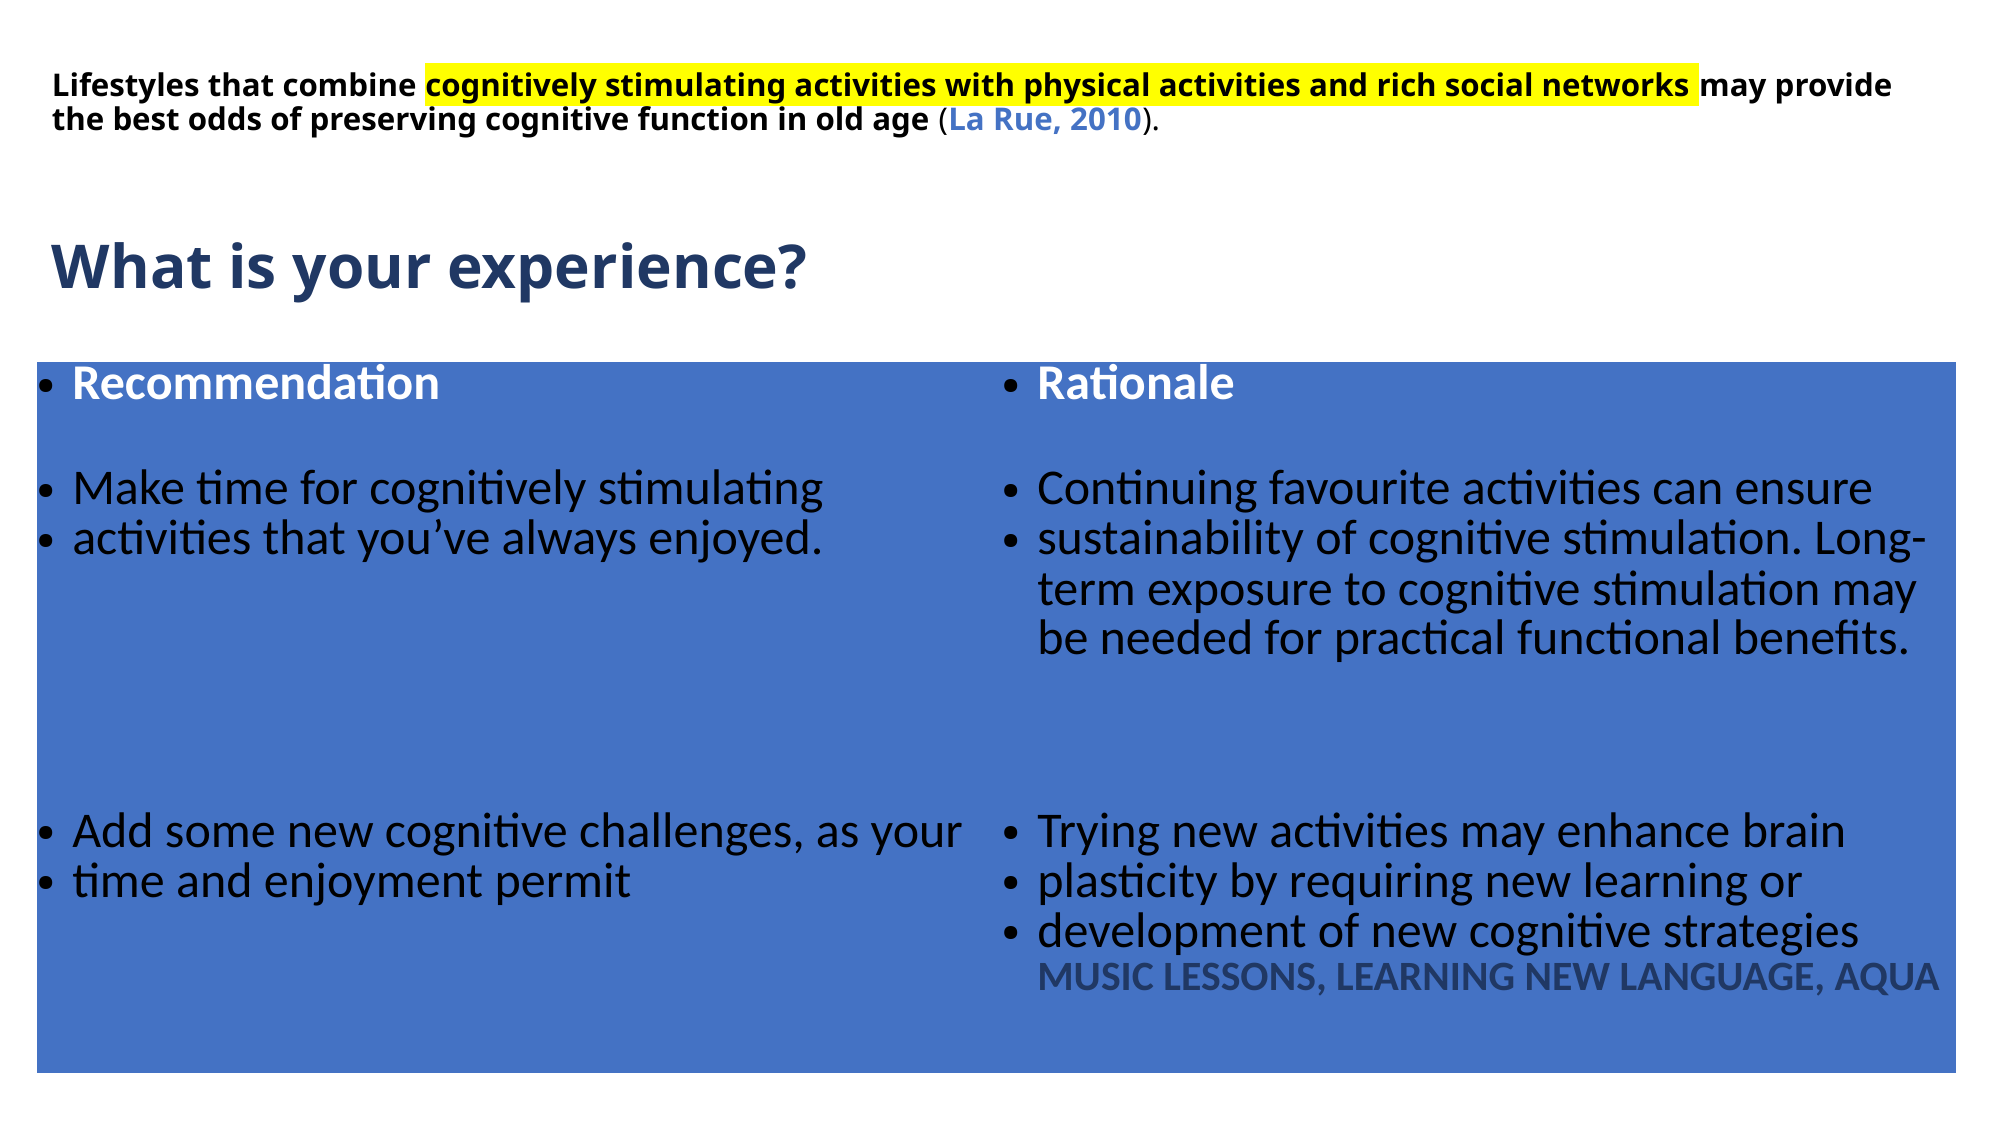

# Lifestyles that combine cognitively stimulating activities with physical activities and rich social networks may provide the best odds of preserving cognitive function in old age (La Rue, 2010). What is your experience?
| Recommendation | Rationale |
| --- | --- |
| Make time for cognitively stimulating activities that you’ve always enjoyed. | Continuing favourite activities can ensure sustainability of cognitive stimulation. Long-term exposure to cognitive stimulation may be needed for practical functional benefits. |
| Add some new cognitive challenges, as your time and enjoyment permit | Trying new activities may enhance brain plasticity by requiring new learning or development of new cognitive strategies MUSIC LESSONS, LEARNING NEW LANGUAGE, AQUA |